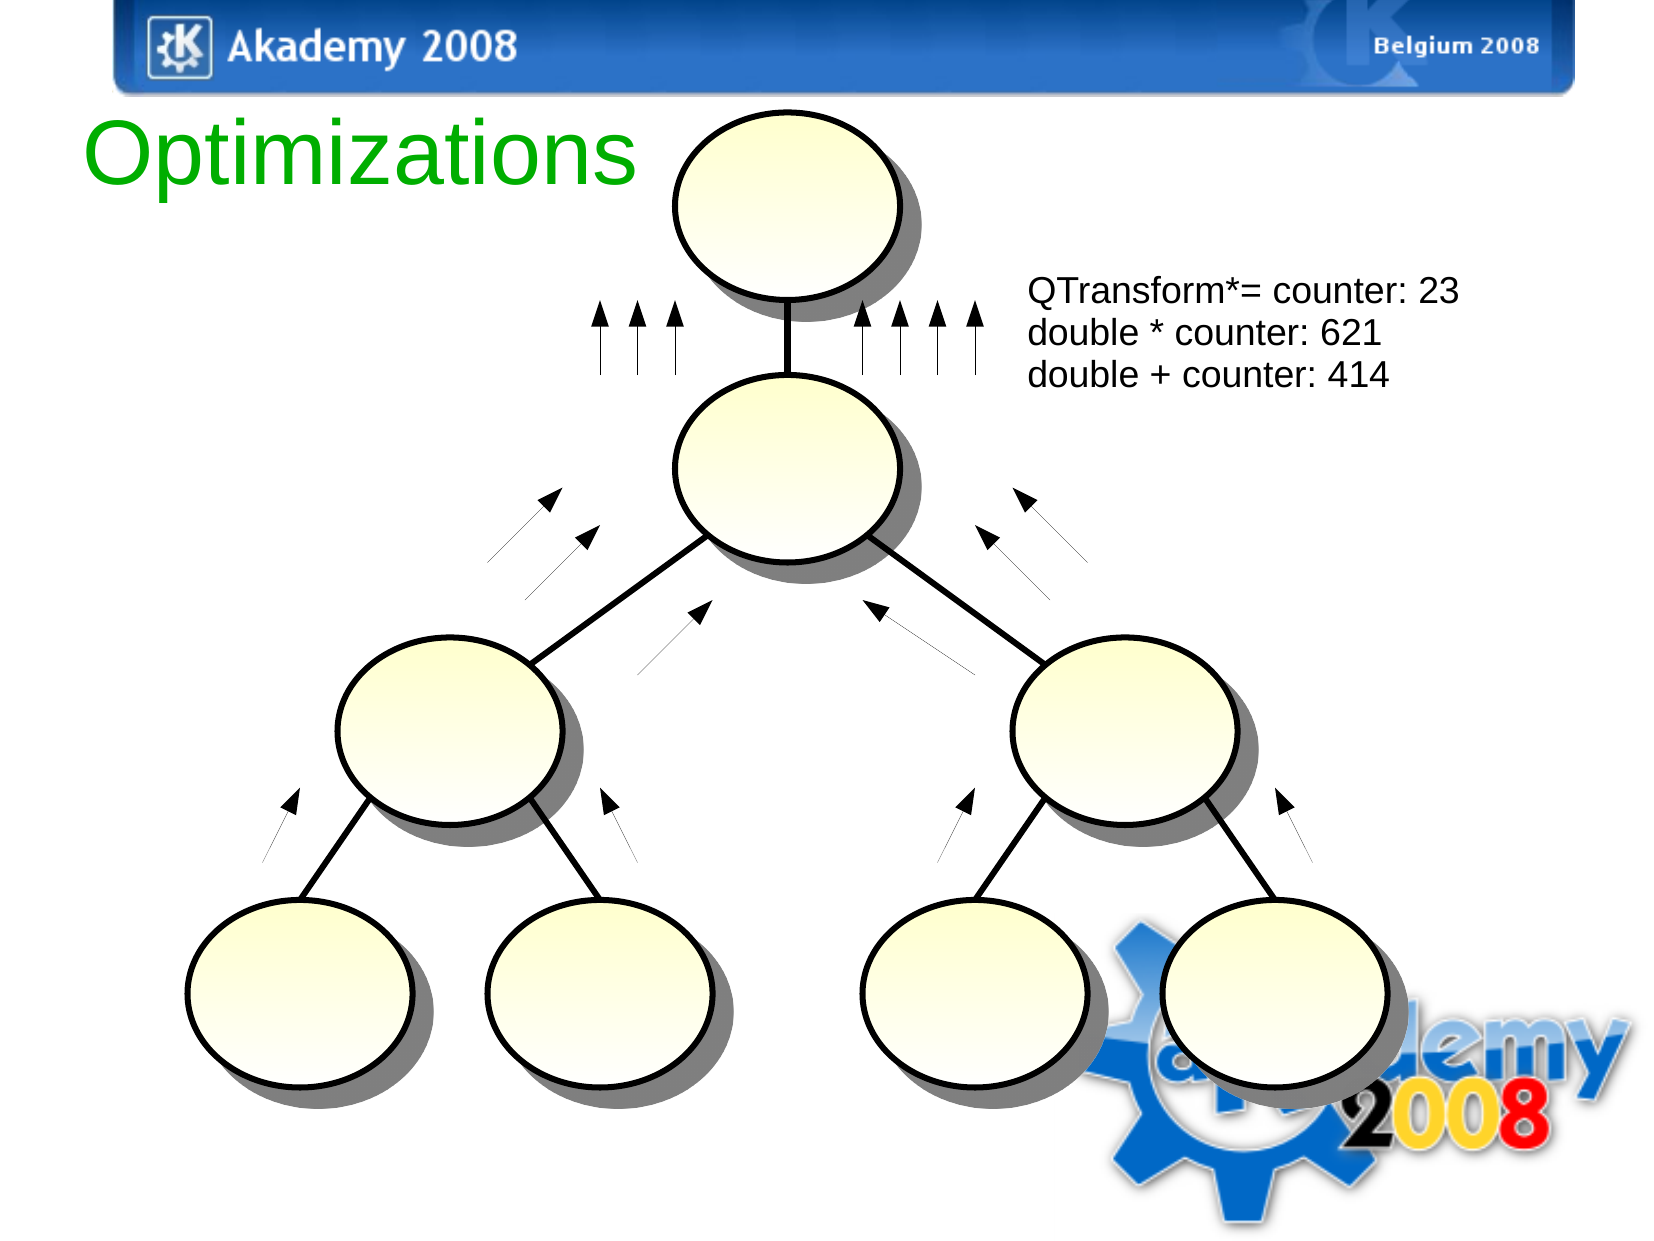

# Optimizations
QTransform*= counter: 23
double * counter: 621
double + counter: 414